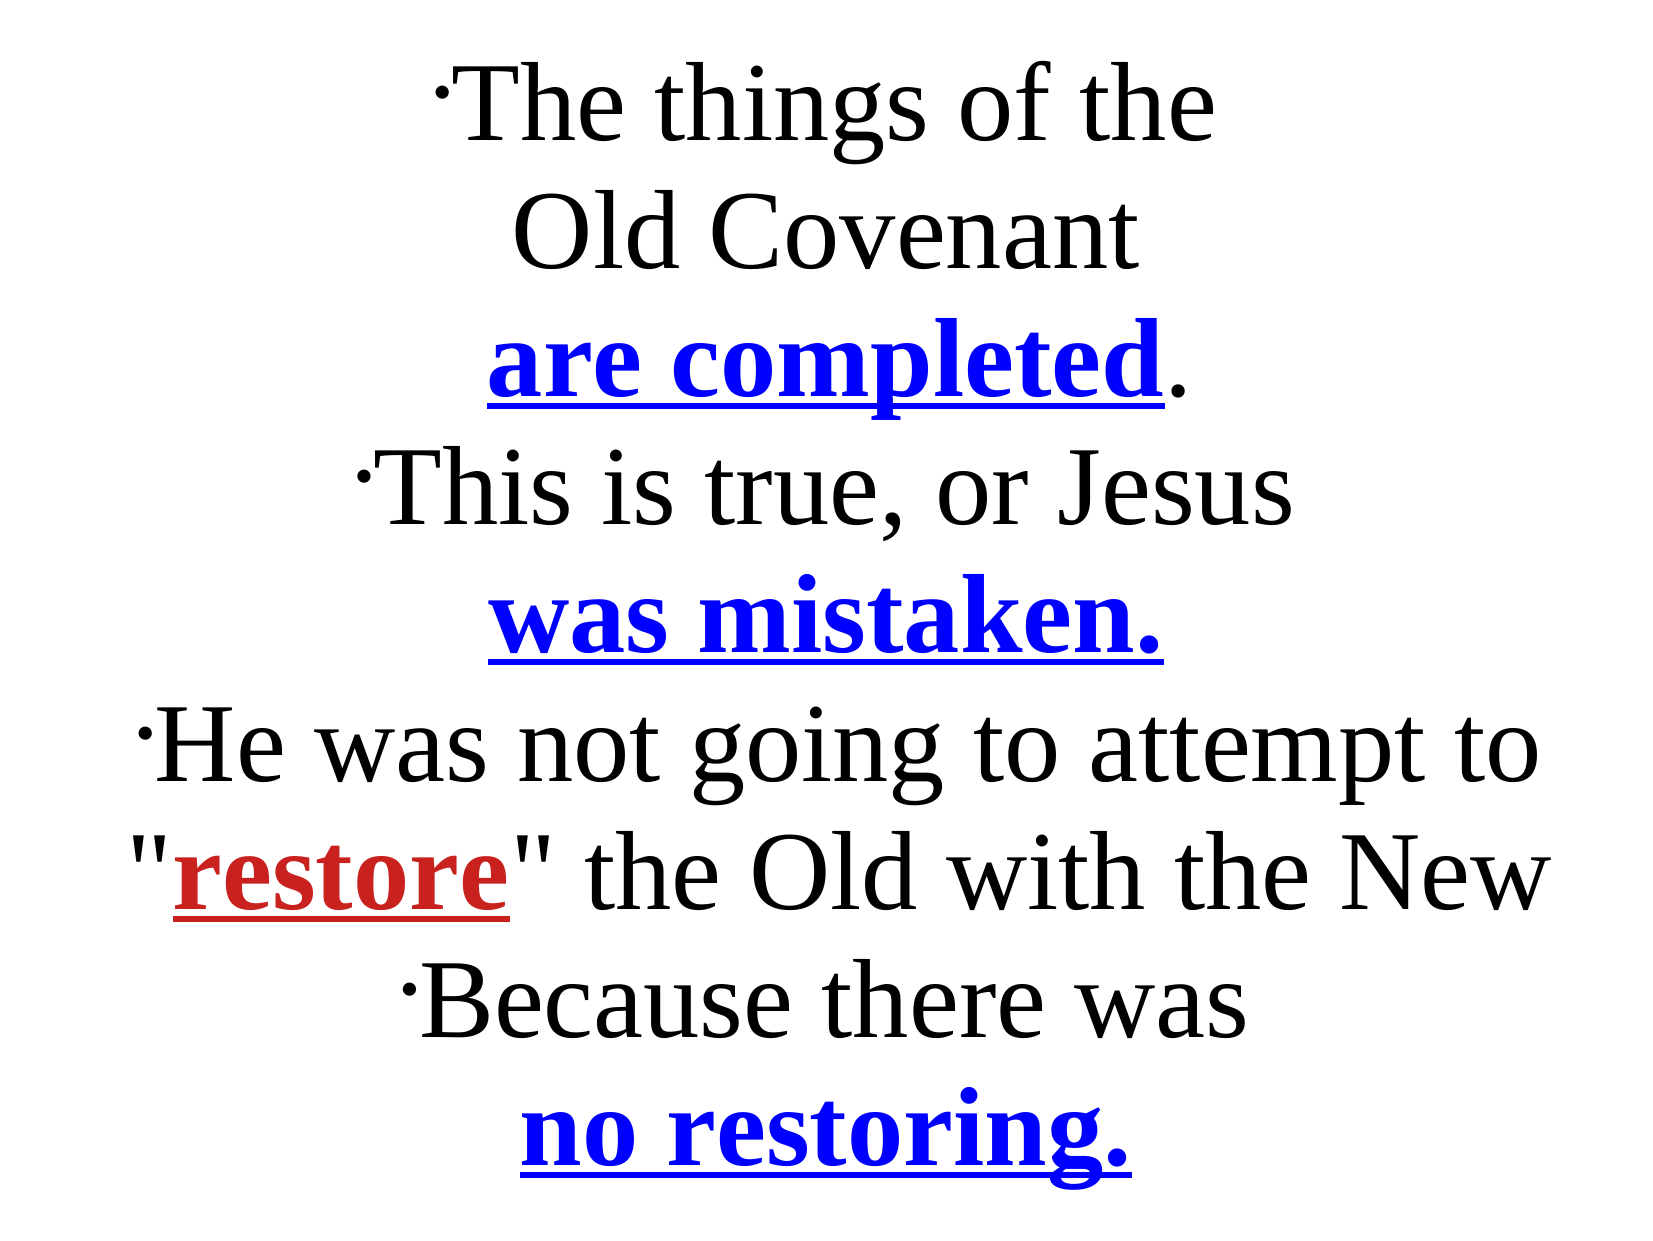

The things of the
Old Covenant
are completed.
This is true, or Jesus
was mistaken.
He was not going to attempt to "restore" the Old with the New
Because there was
no restoring.
20